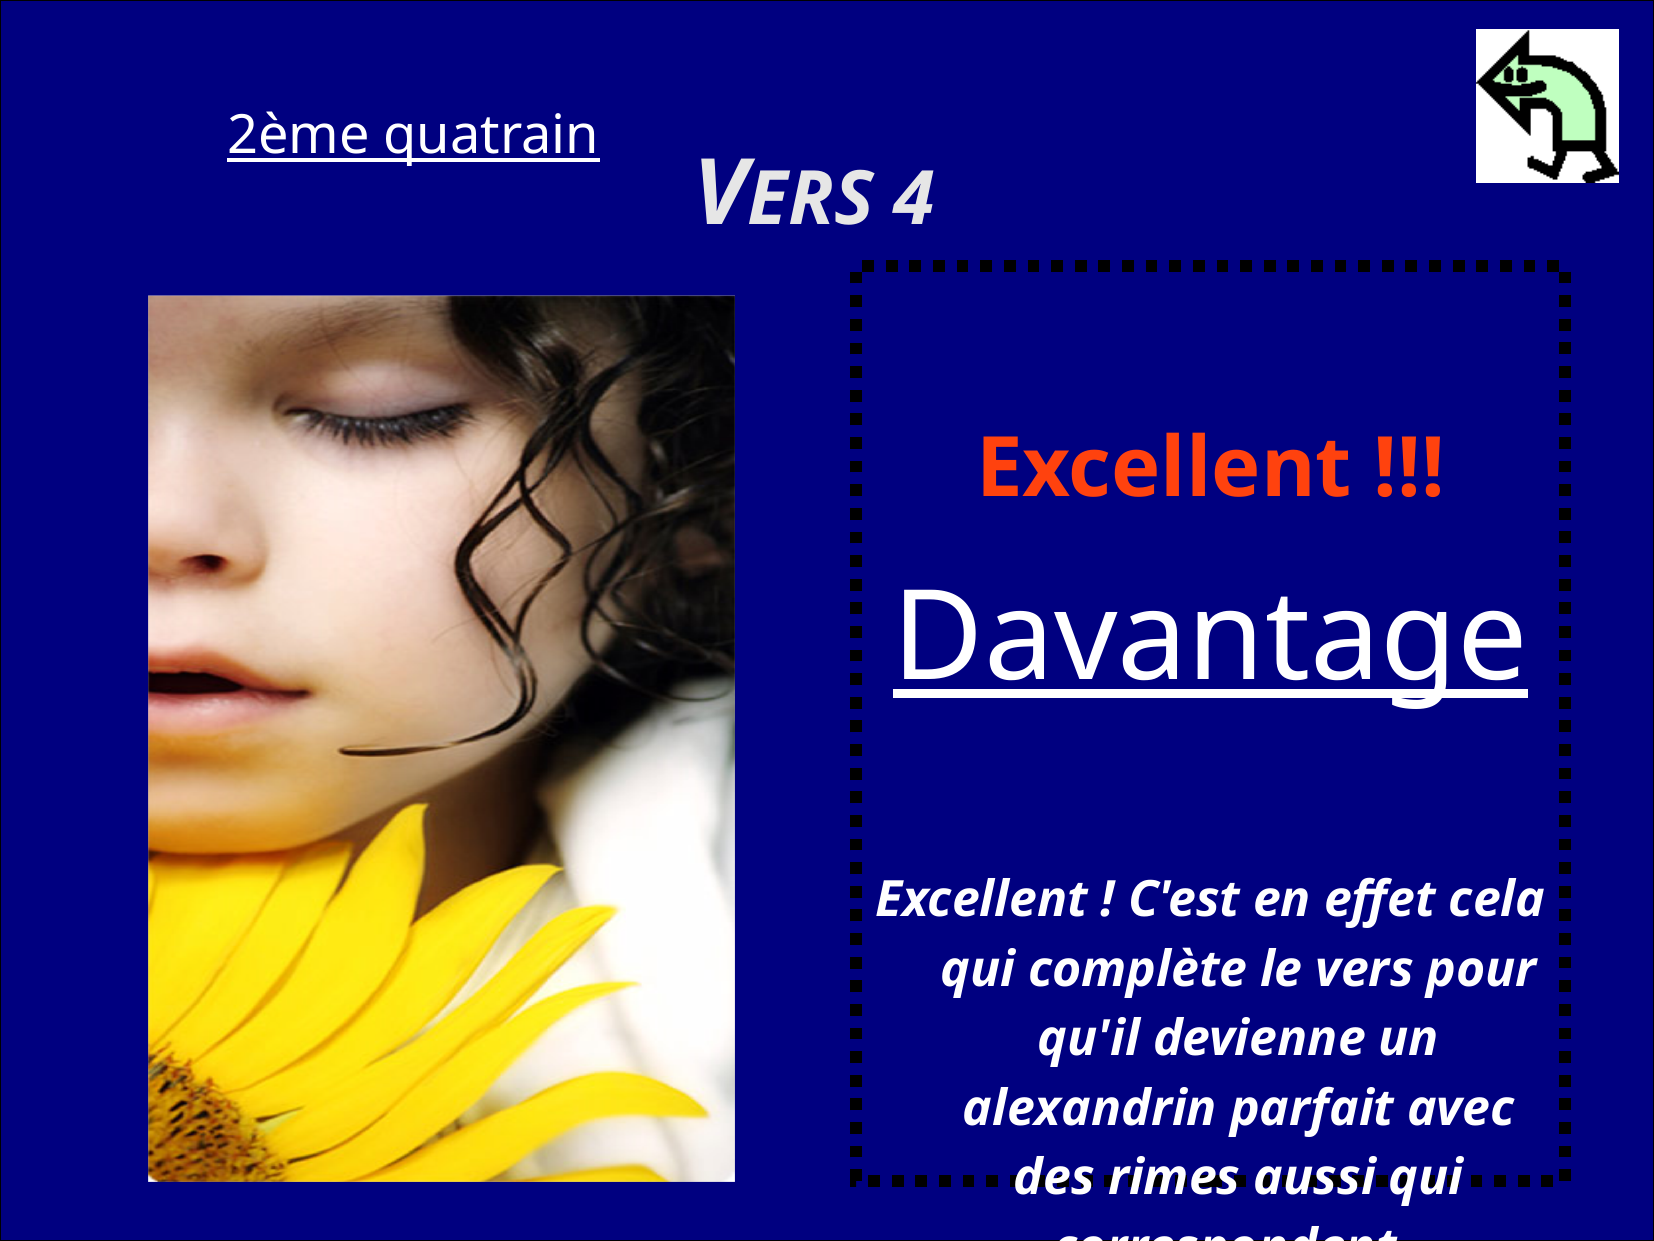

VERS 4
2ème quatrain
# Excellent !!!
Davantage
Excellent ! C'est en effet cela qui complète le vers pour qu'il devienne un alexandrin parfait avec des rimes aussi qui correspondent.